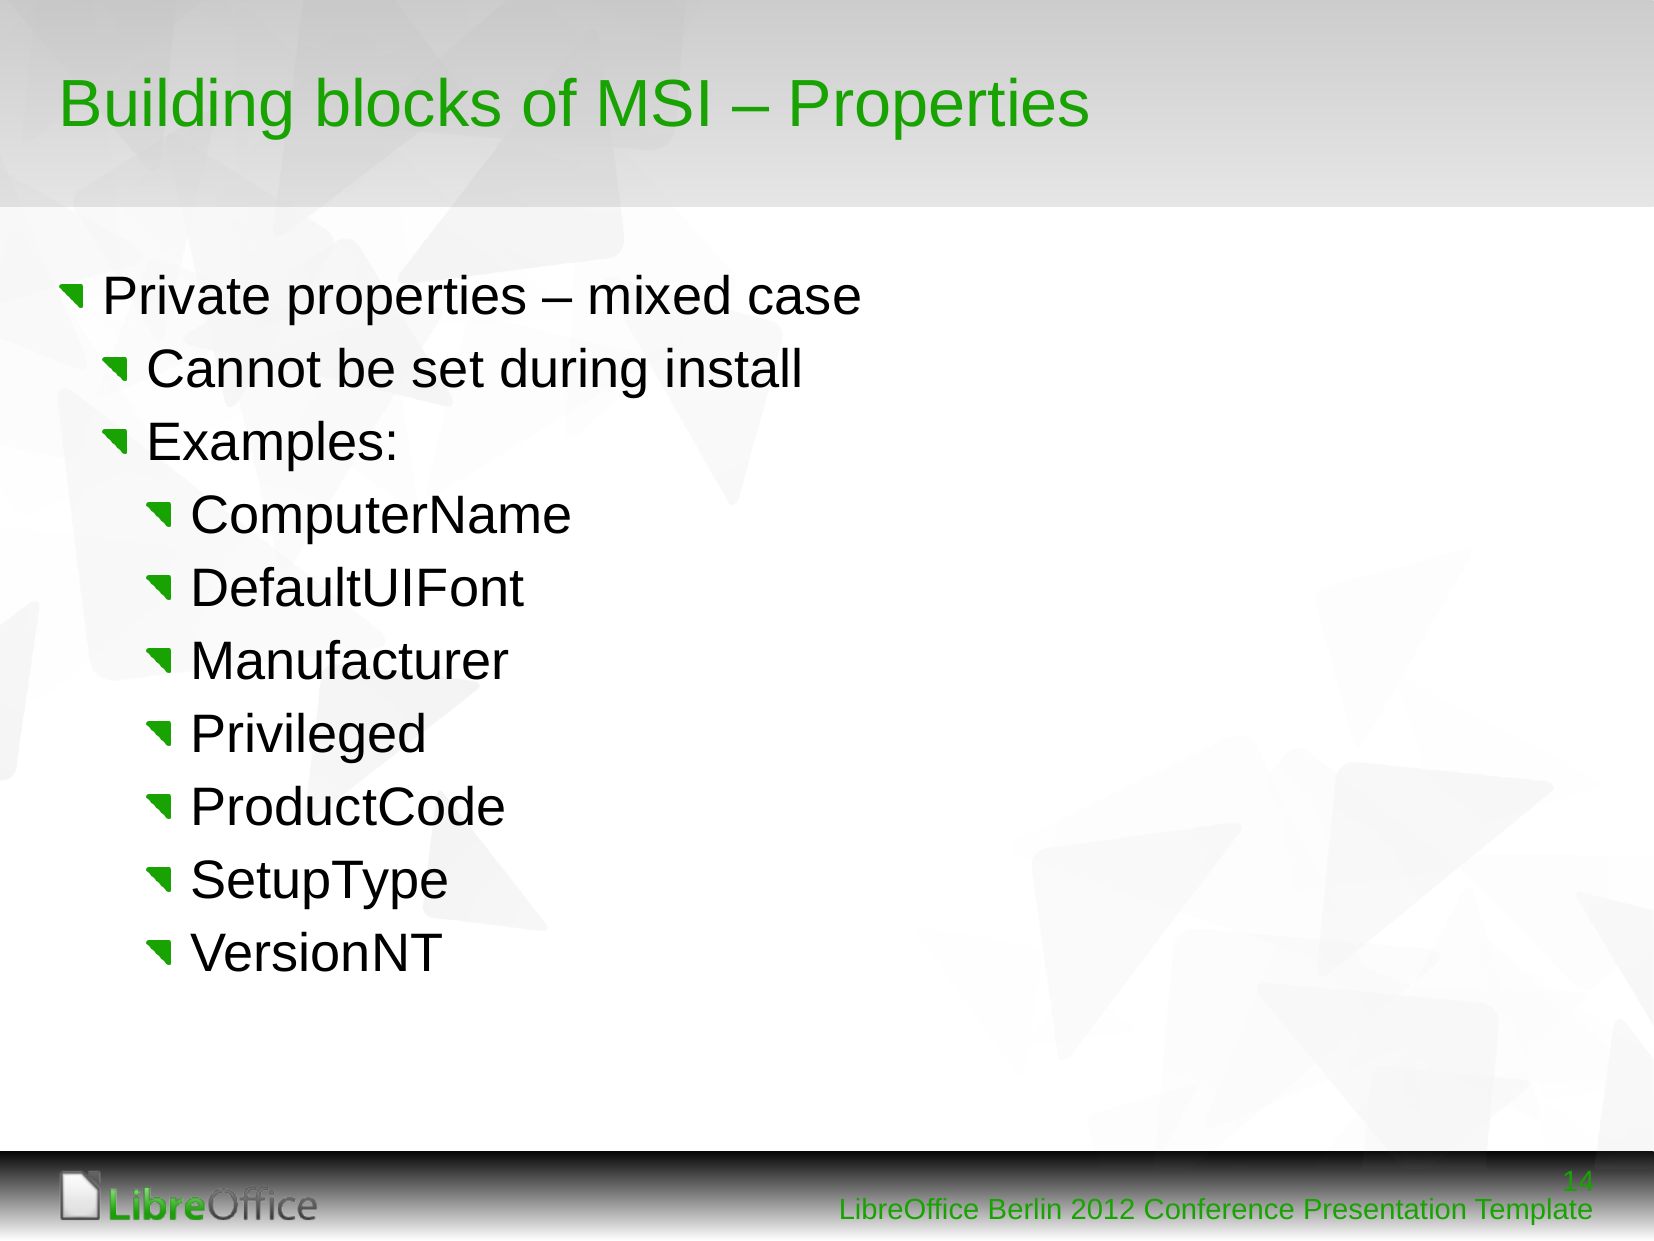

# Building blocks of MSI – Properties
Private properties – mixed case
Cannot be set during install
Examples:
ComputerName
DefaultUIFont
Manufacturer
Privileged
ProductCode
SetupType
VersionNT
14
LibreOffice Berlin 2012 Conference Presentation Template